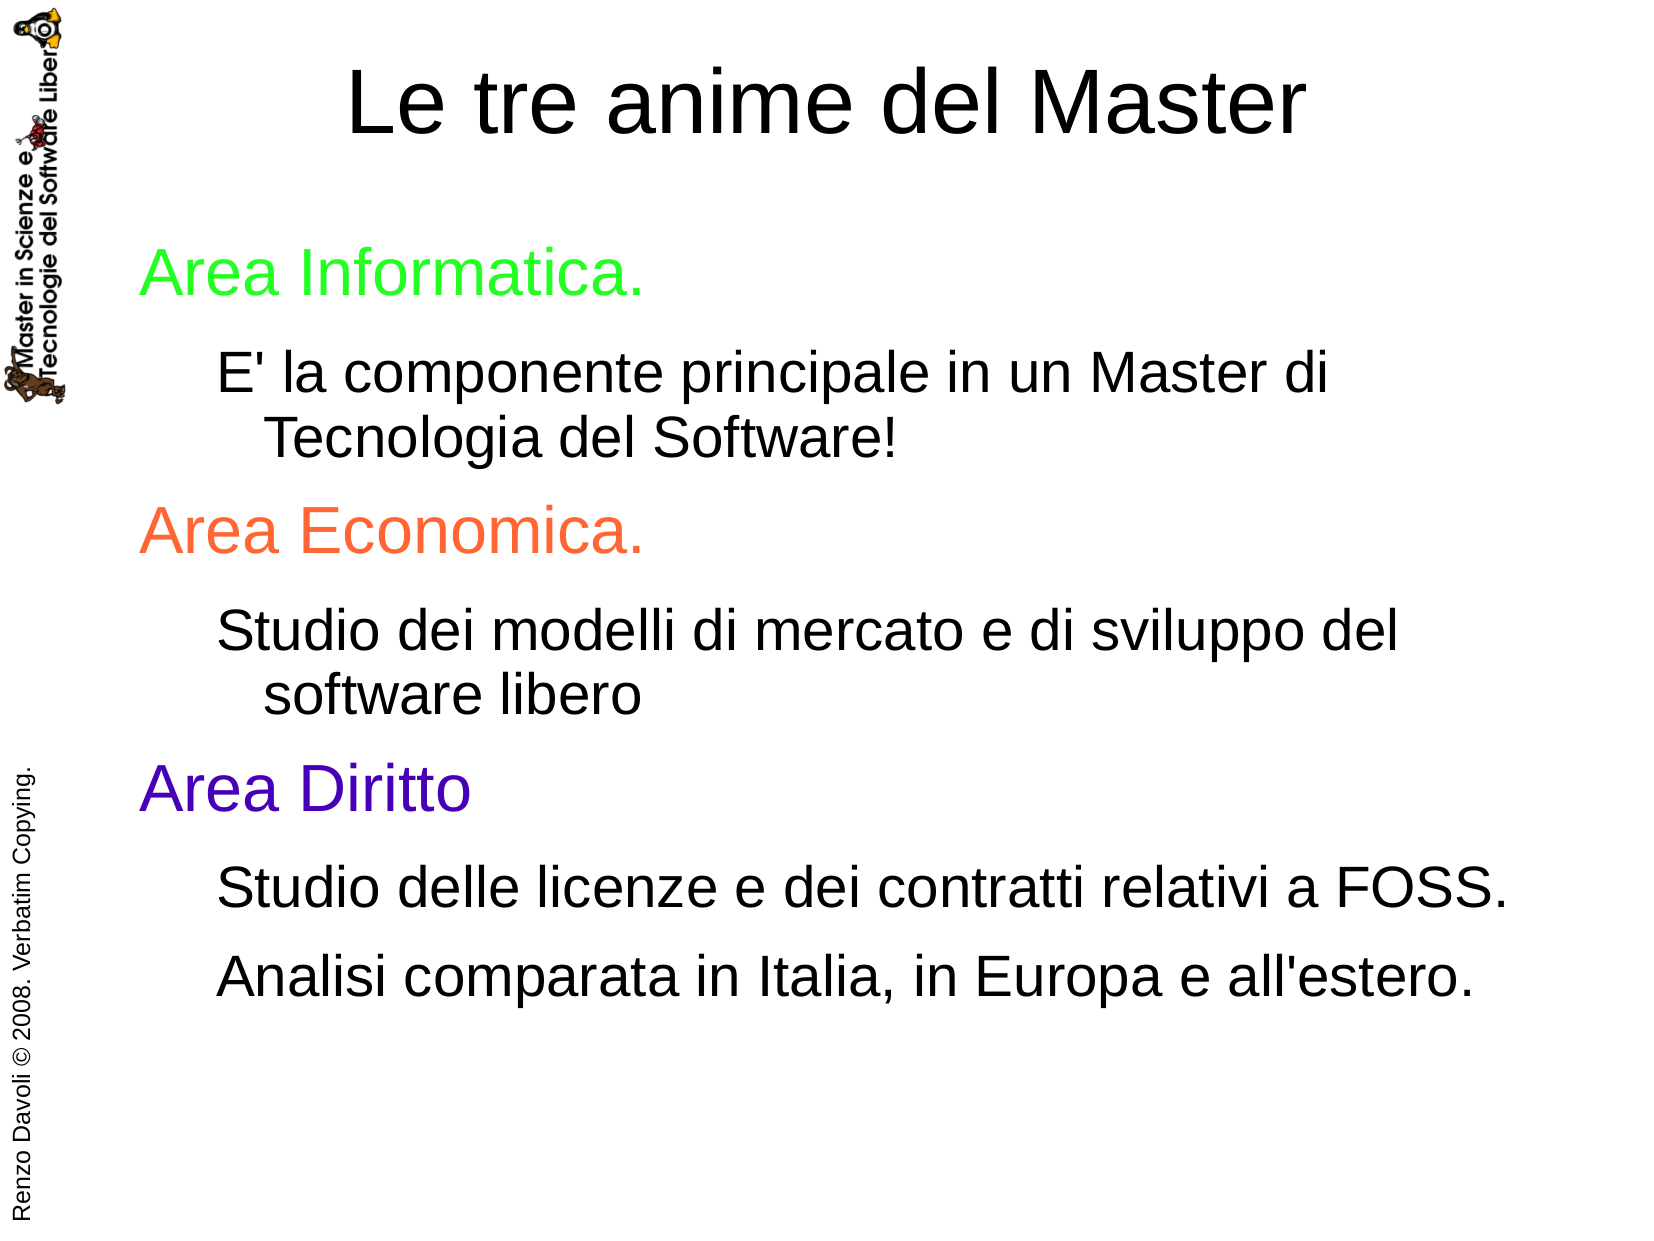

# Le tre anime del Master
Area Informatica.
E' la componente principale in un Master di Tecnologia del Software!
Area Economica.
Studio dei modelli di mercato e di sviluppo del software libero
Area Diritto
Studio delle licenze e dei contratti relativi a FOSS.
Analisi comparata in Italia, in Europa e all'estero.